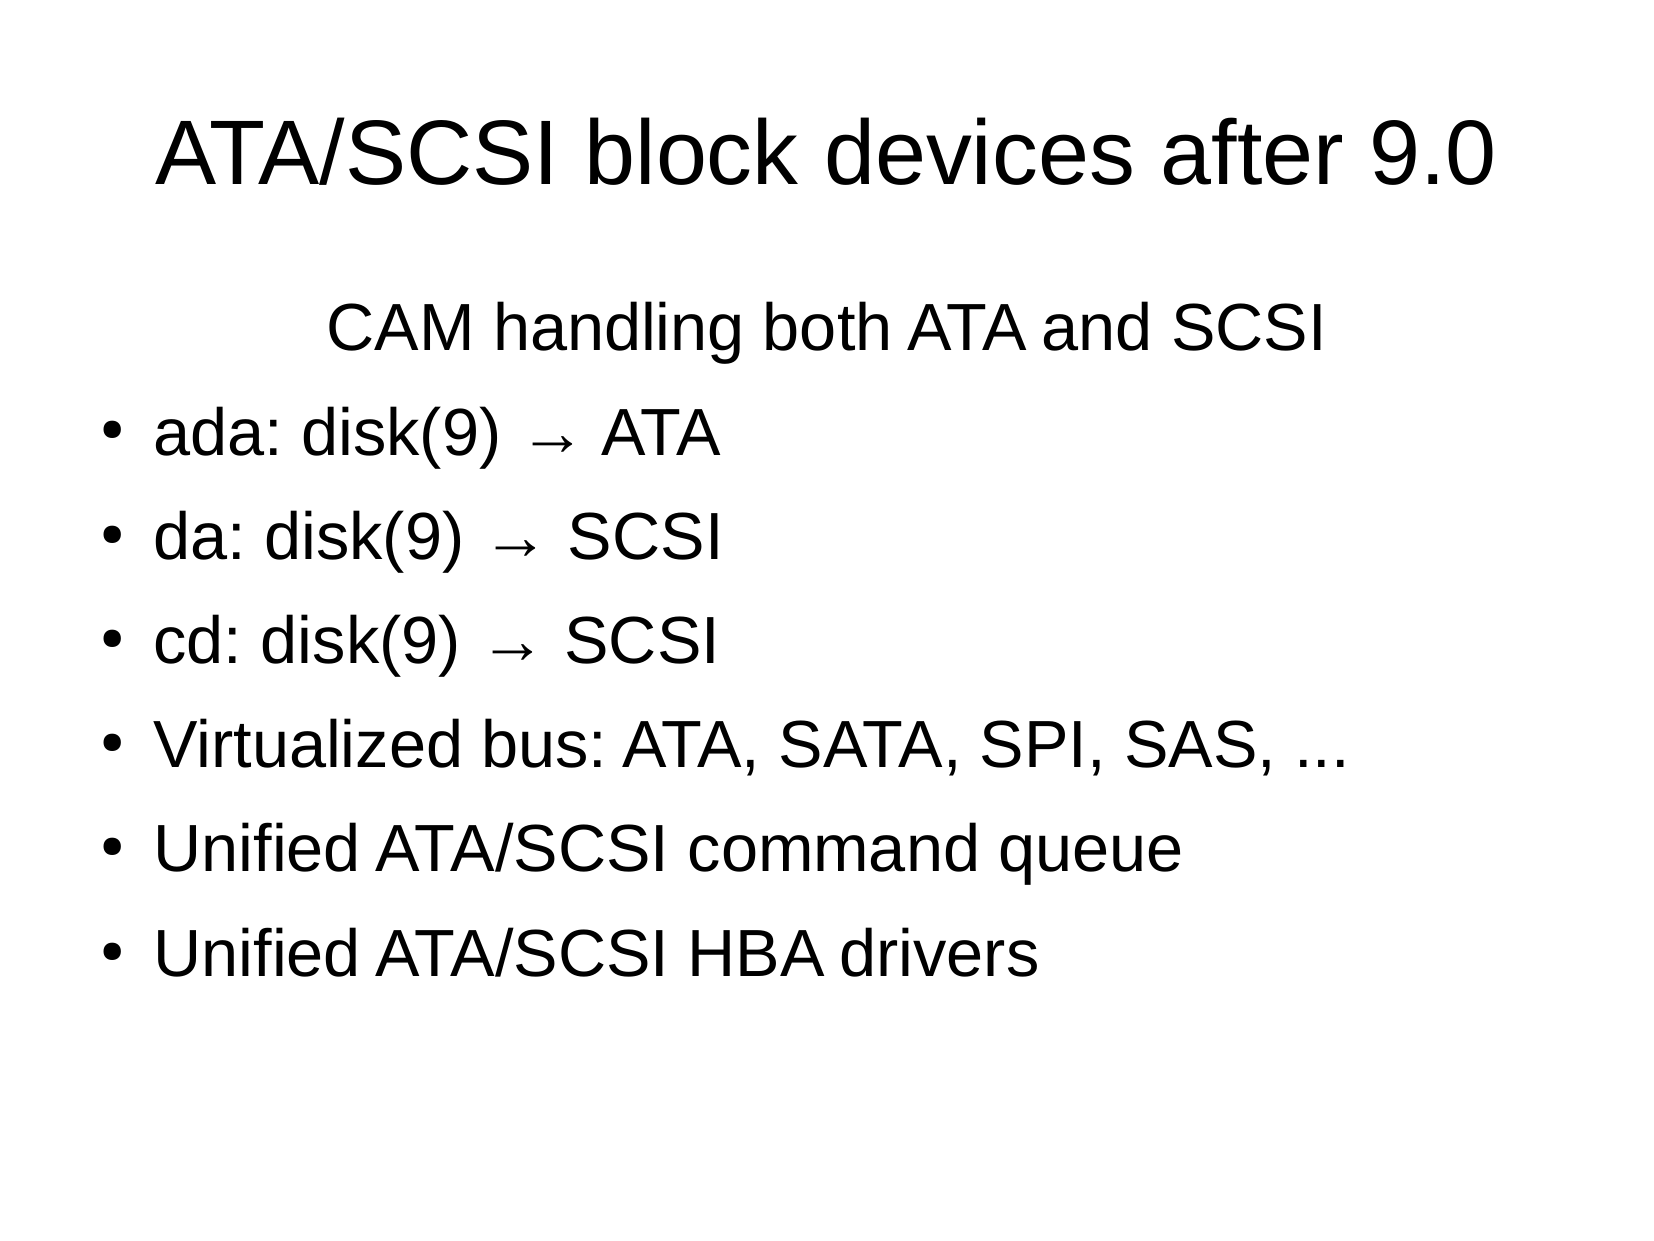

# ATA/SCSI block devices after 9.0
CAM handling both ATA and SCSI
ada: disk(9) → ATA
da: disk(9) → SCSI
cd: disk(9) → SCSI
Virtualized bus: ATA, SATA, SPI, SAS, ...
Unified ATA/SCSI command queue
Unified ATA/SCSI HBA drivers